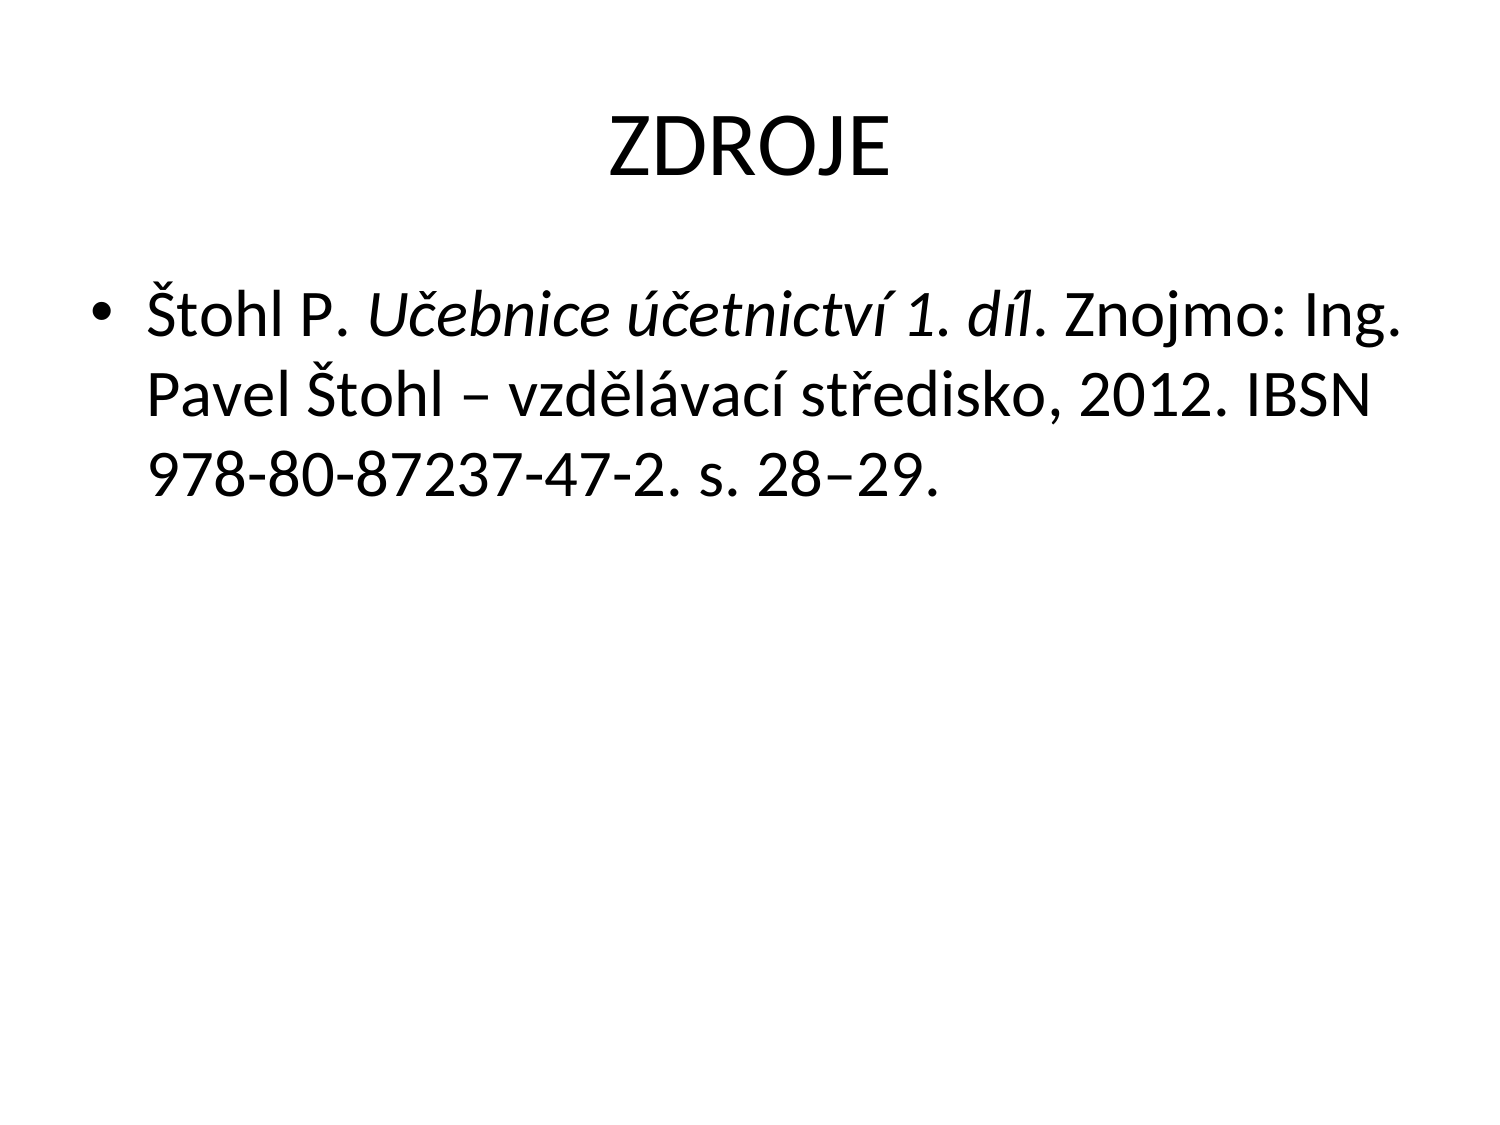

# ZDROJE
Štohl P. Učebnice účetnictví 1. díl. Znojmo: Ing. Pavel Štohl ‒ vzdělávací středisko, 2012. IBSN 978-80-87237-47-2. s. 28–29.